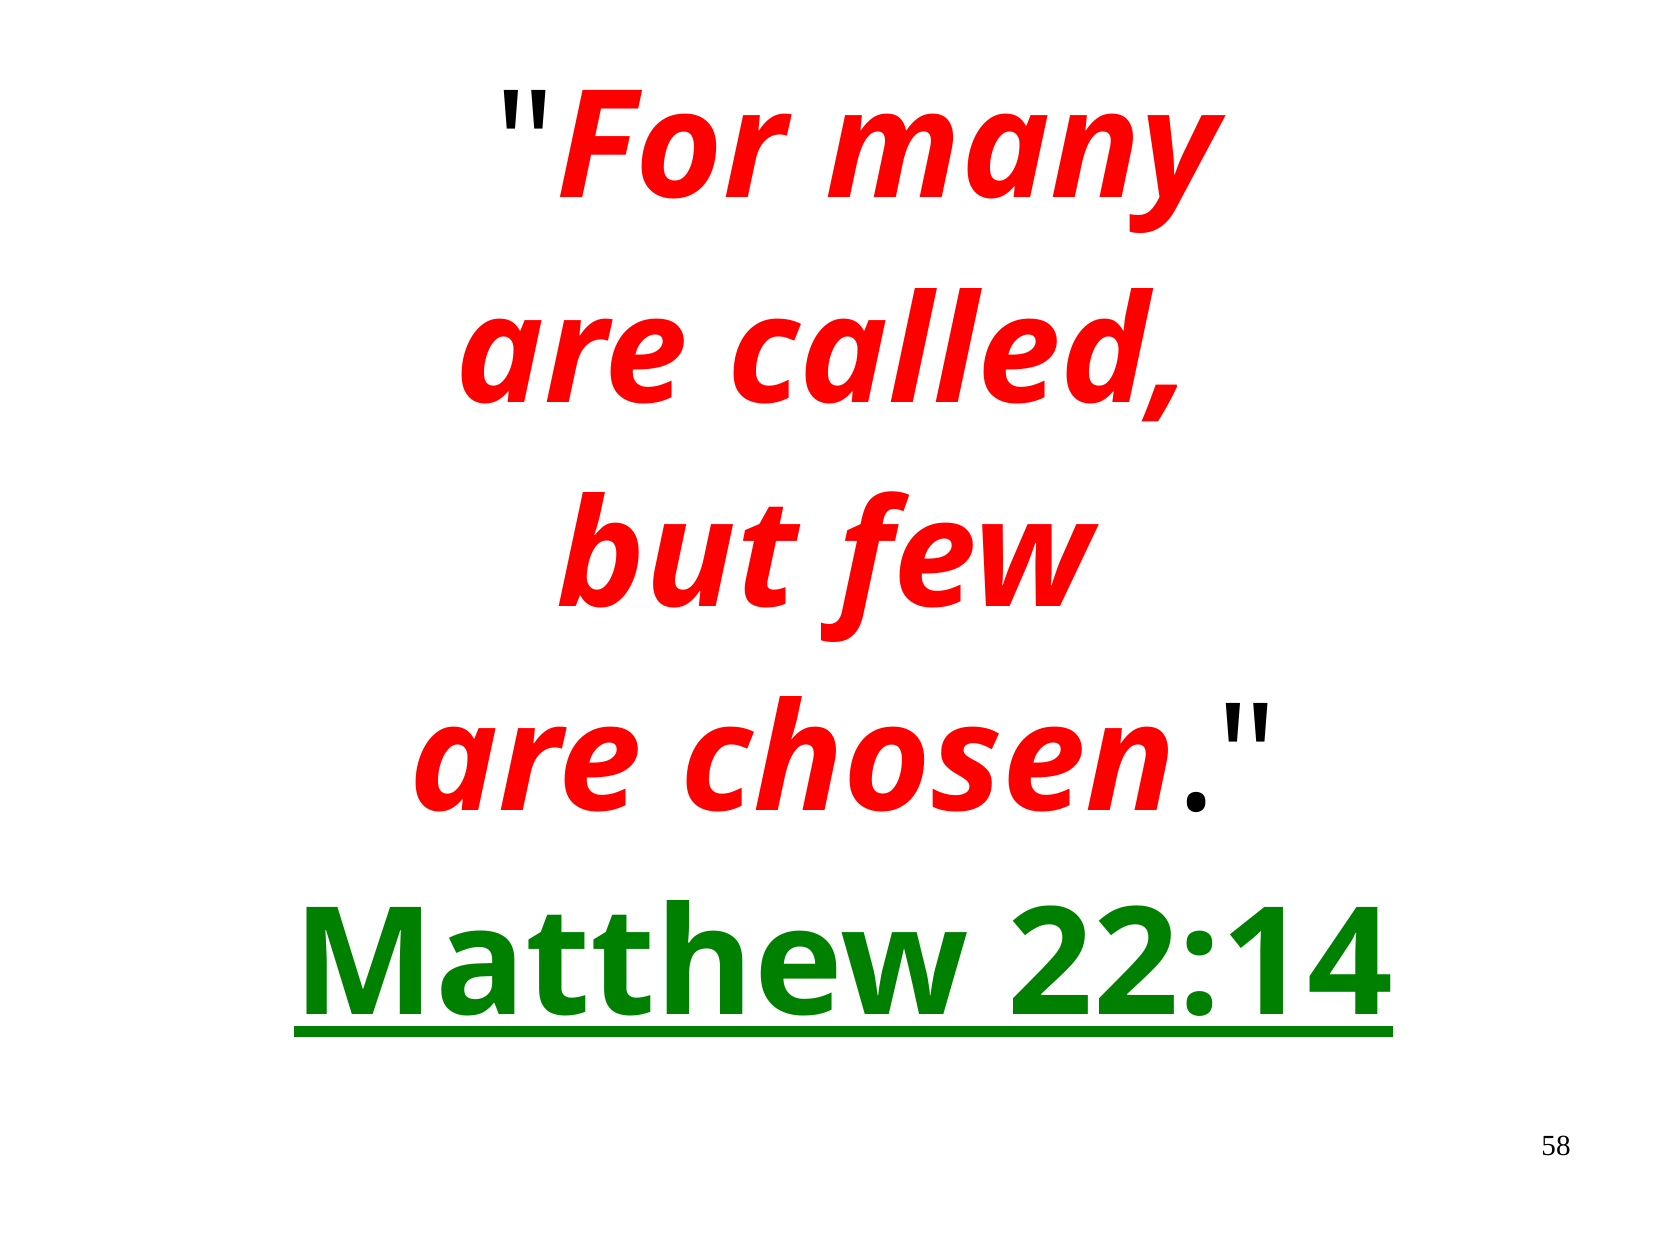

# "For many are called, but few are chosen." Matthew 22:14
58